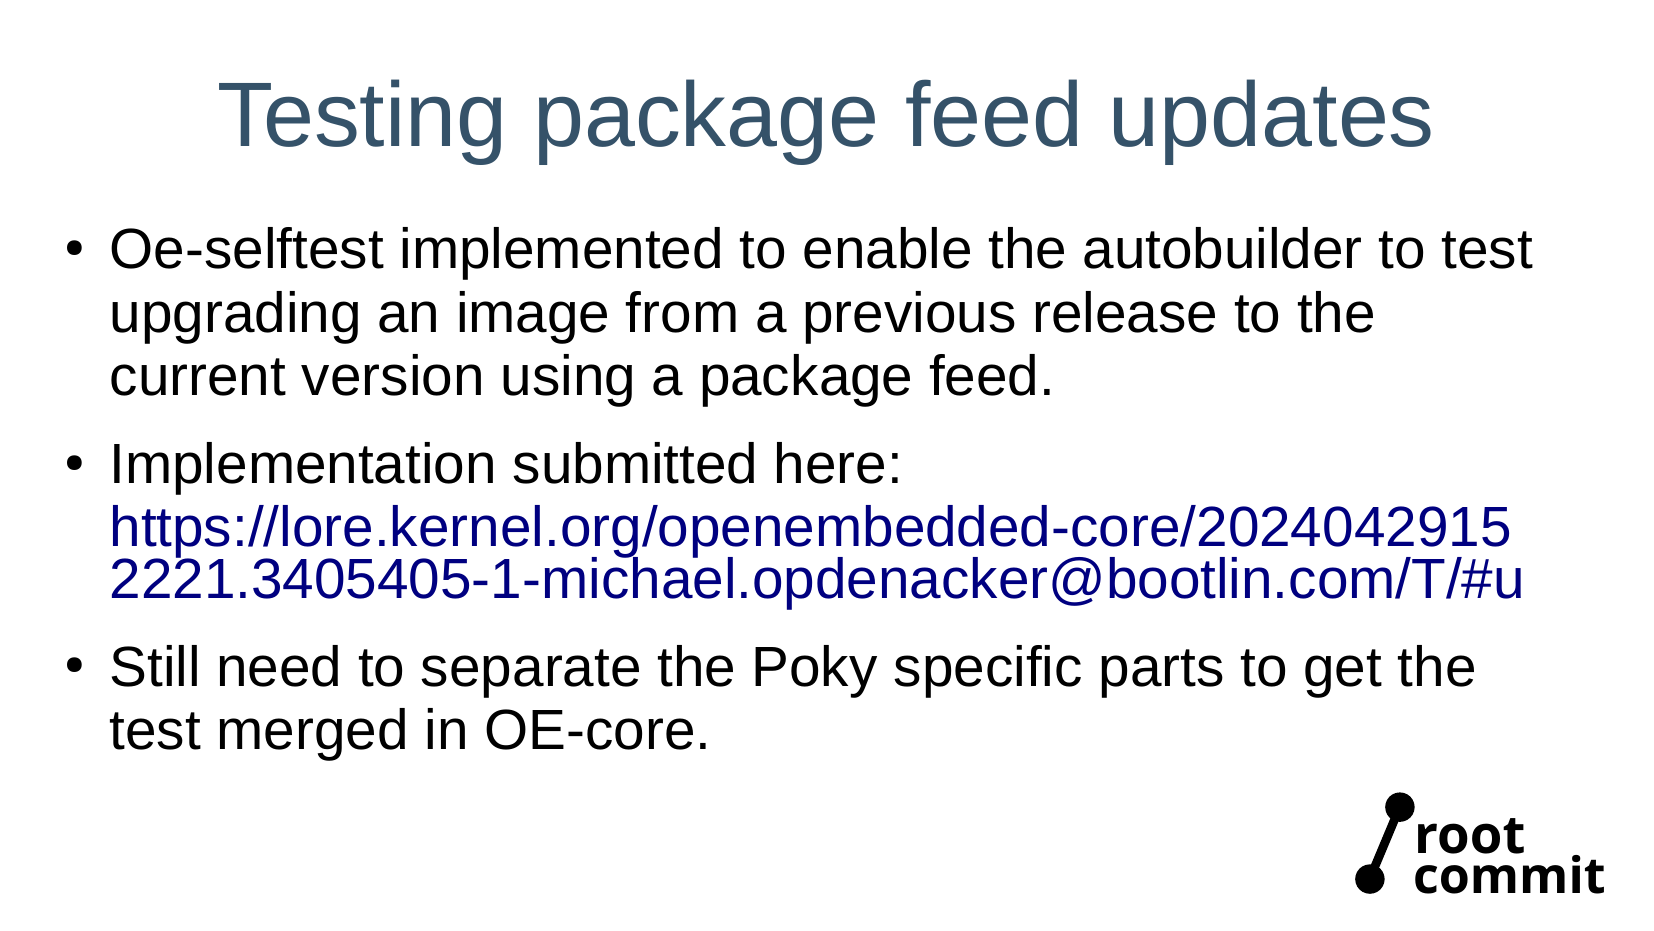

# Testing package feed updates
Oe-selftest implemented to enable the autobuilder to test upgrading an image from a previous release to the current version using a package feed.
Implementation submitted here:
https://lore.kernel.org/openembedded-core/20240429152221.3405405-1-michael.opdenacker@bootlin.com/T/#u
Still need to separate the Poky specific parts to get the test merged in OE-core.